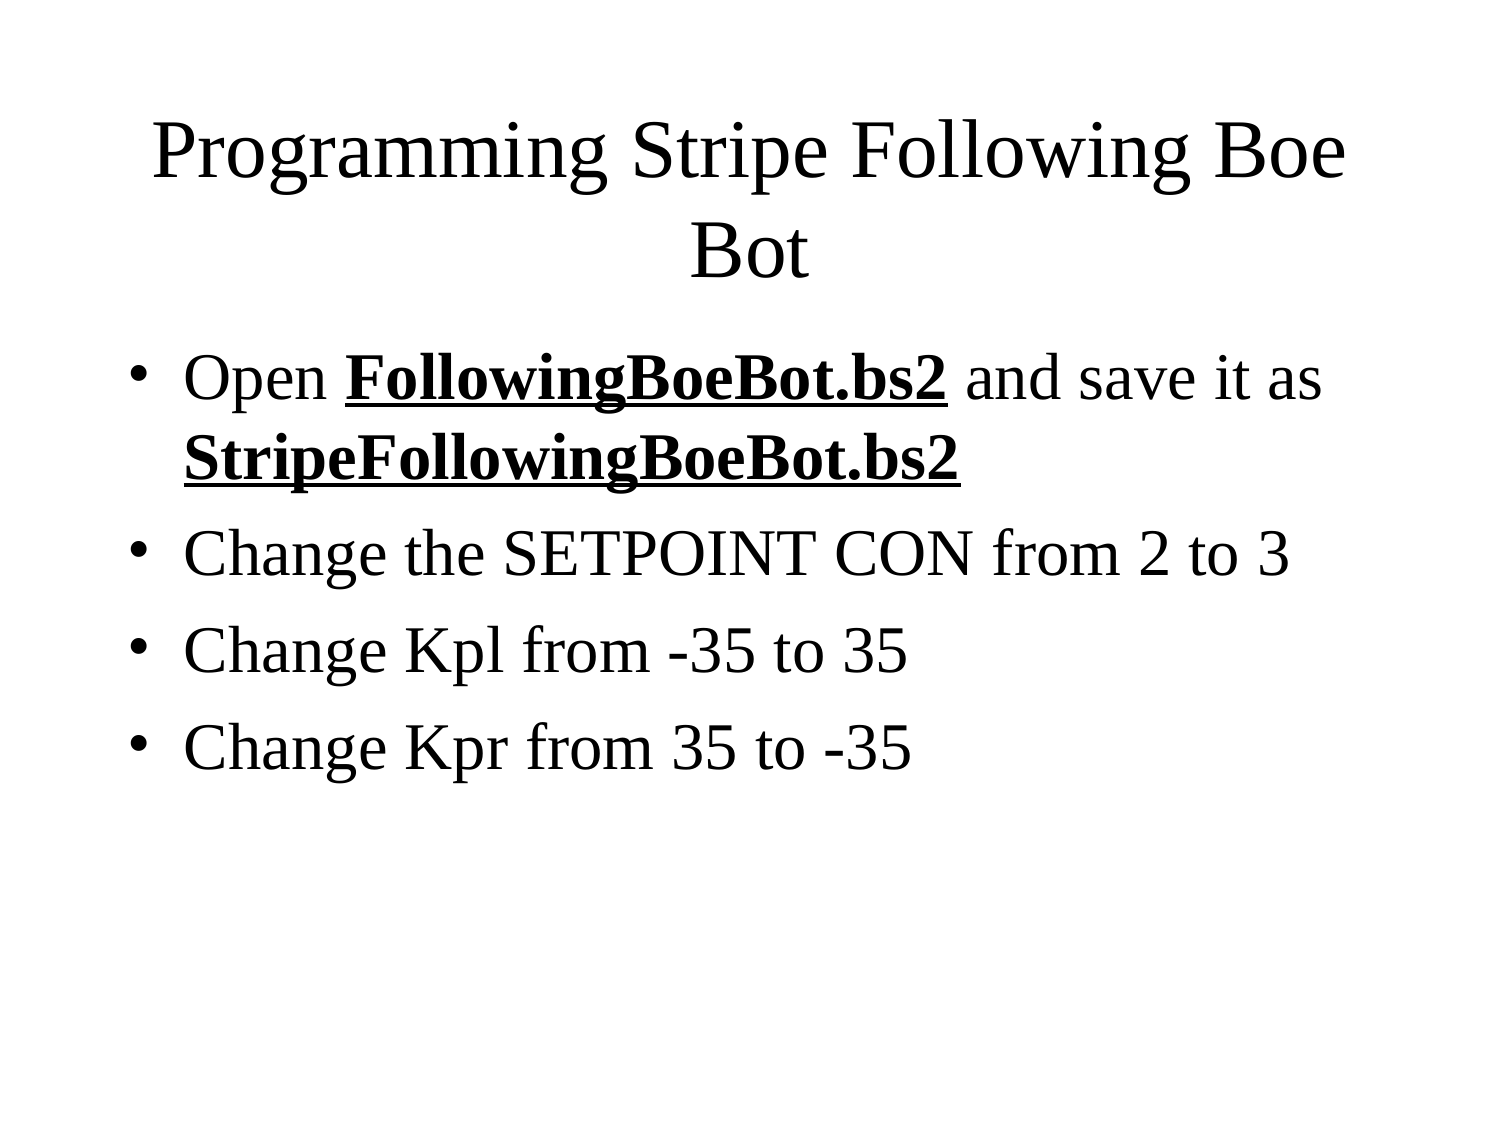

# Programming Stripe Following Boe Bot
Open FollowingBoeBot.bs2 and save it as StripeFollowingBoeBot.bs2
Change the SETPOINT CON from 2 to 3
Change Kpl from -35 to 35
Change Kpr from 35 to -35